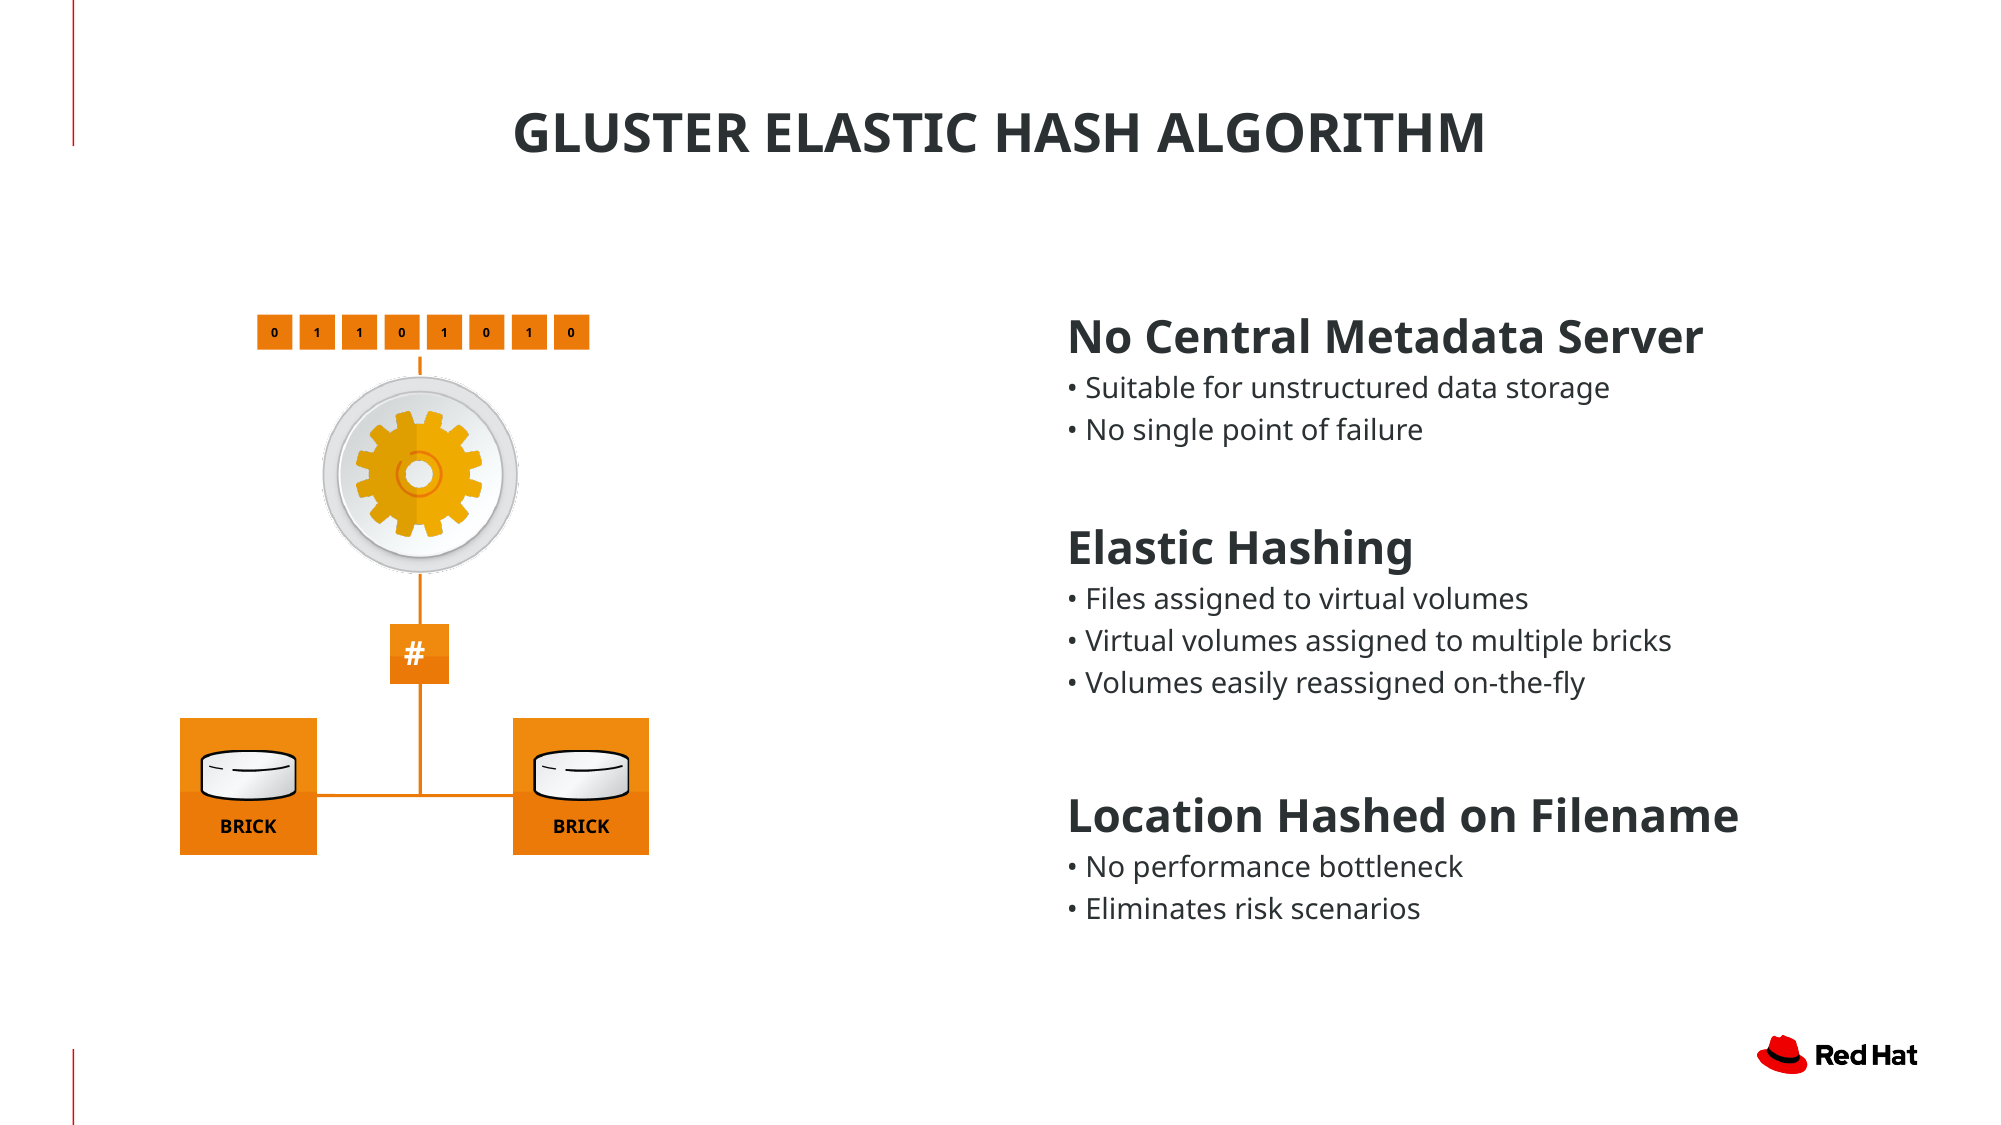

# Gluster ELASTIC HASH ALGORITHM
No Central Metadata Server
• Suitable for unstructured data storage
• No single point of failure
0
1
1
0
1
0
1
0
Elastic Hashing
• Files assigned to virtual volumes
• Virtual volumes assigned to multiple bricks
• Volumes easily reassigned on-the-fly
#
Location Hashed on Filename
• No performance bottleneck
• Eliminates risk scenarios
BRICK
BRICK